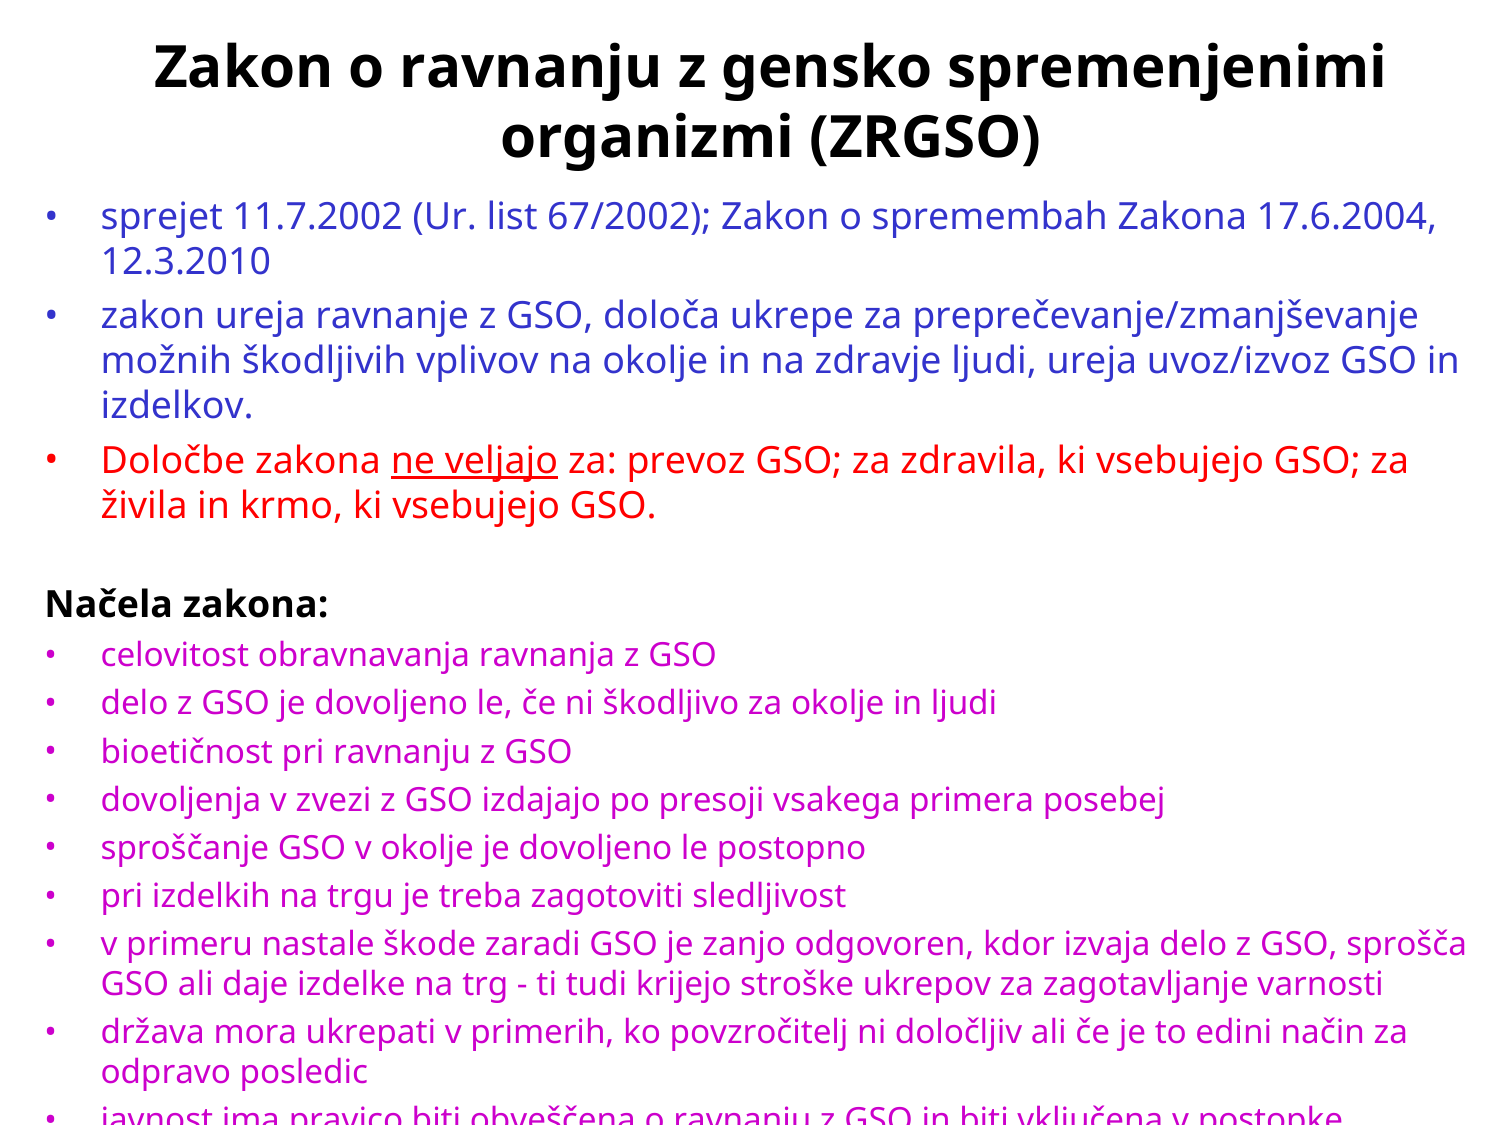

# Zakon o ravnanju z gensko spremenjenimi organizmi (ZRGSO)
sprejet 11.7.2002 (Ur. list 67/2002); Zakon o spremembah Zakona 17.6.2004, 12.3.2010
zakon ureja ravnanje z GSO, določa ukrepe za preprečevanje/zmanjševanje možnih škodljivih vplivov na okolje in na zdravje ljudi, ureja uvoz/izvoz GSO in izdelkov.
Določbe zakona ne veljajo za: prevoz GSO; za zdravila, ki vsebujejo GSO; za živila in krmo, ki vsebujejo GSO.
Načela zakona:
celovitost obravnavanja ravnanja z GSO
delo z GSO je dovoljeno le, če ni škodljivo za okolje in ljudi
bioetičnost pri ravnanju z GSO
dovoljenja v zvezi z GSO izdajajo po presoji vsakega primera posebej
sproščanje GSO v okolje je dovoljeno le postopno
pri izdelkih na trgu je treba zagotoviti sledljivost
v primeru nastale škode zaradi GSO je zanjo odgovoren, kdor izvaja delo z GSO, sprošča GSO ali daje izdelke na trg - ti tudi krijejo stroške ukrepov za zagotavljanje varnosti
država mora ukrepati v primerih, ko povzročitelj ni določljiv ali če je to edini način za odpravo posledic
javnost ima pravico biti obveščena o ravnanju z GSO in biti vključena v postopke dovoljevanja